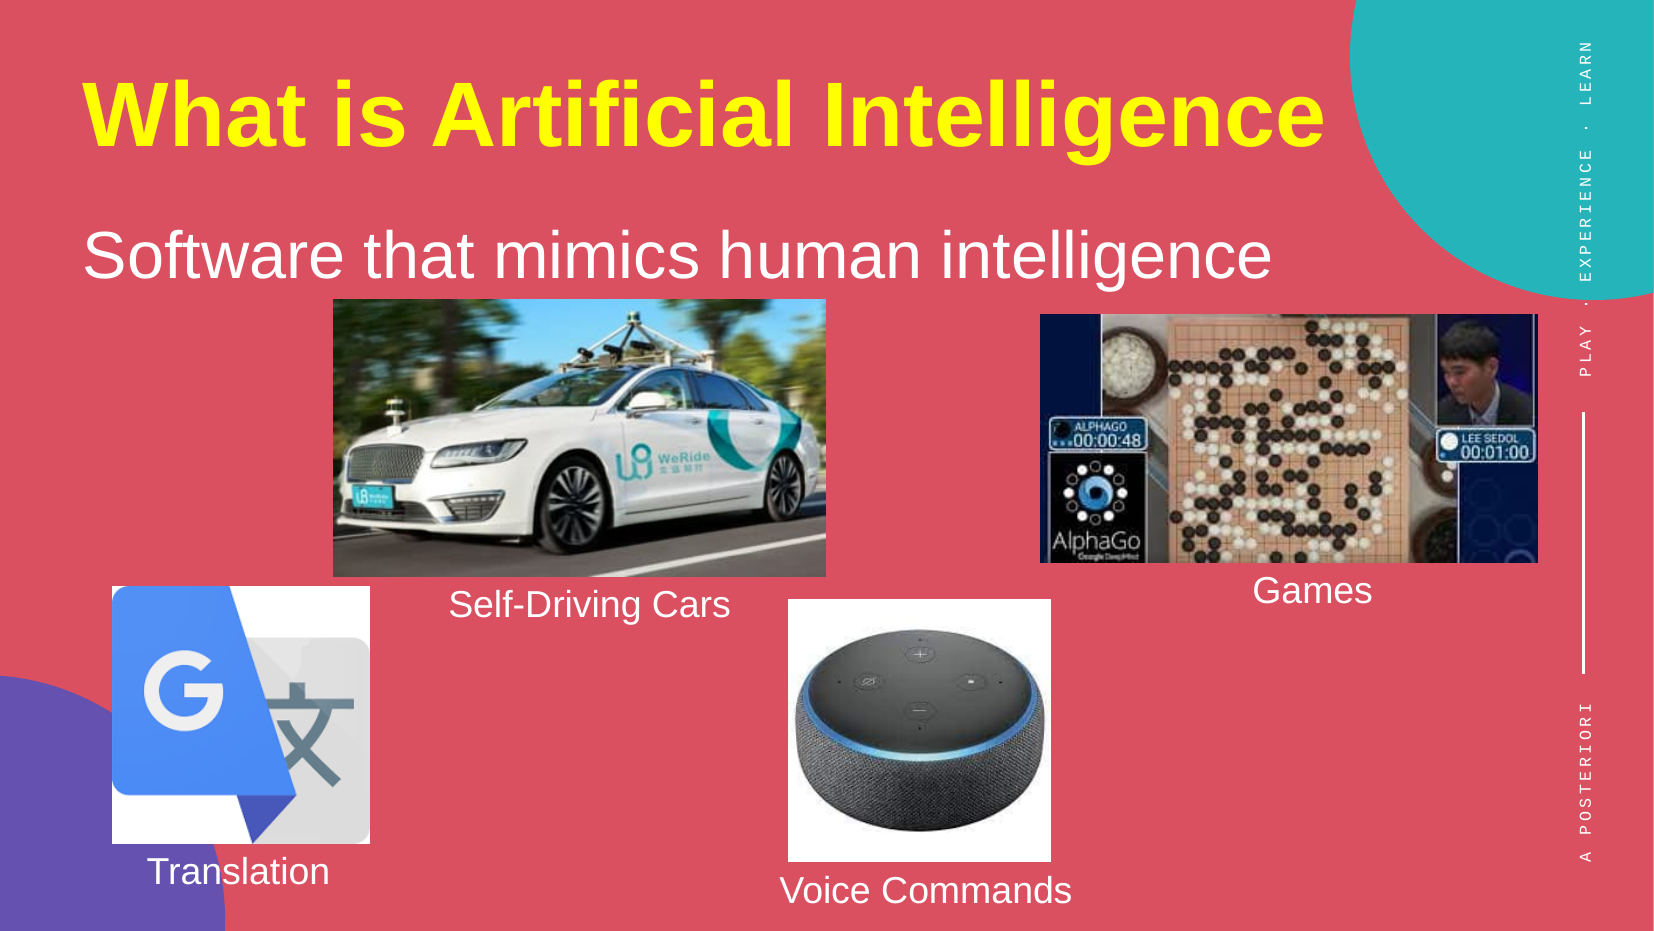

# What is Artificial Intelligence
Software that mimics human intelligence
Games
Self-Driving Cars
Translation
Voice Commands